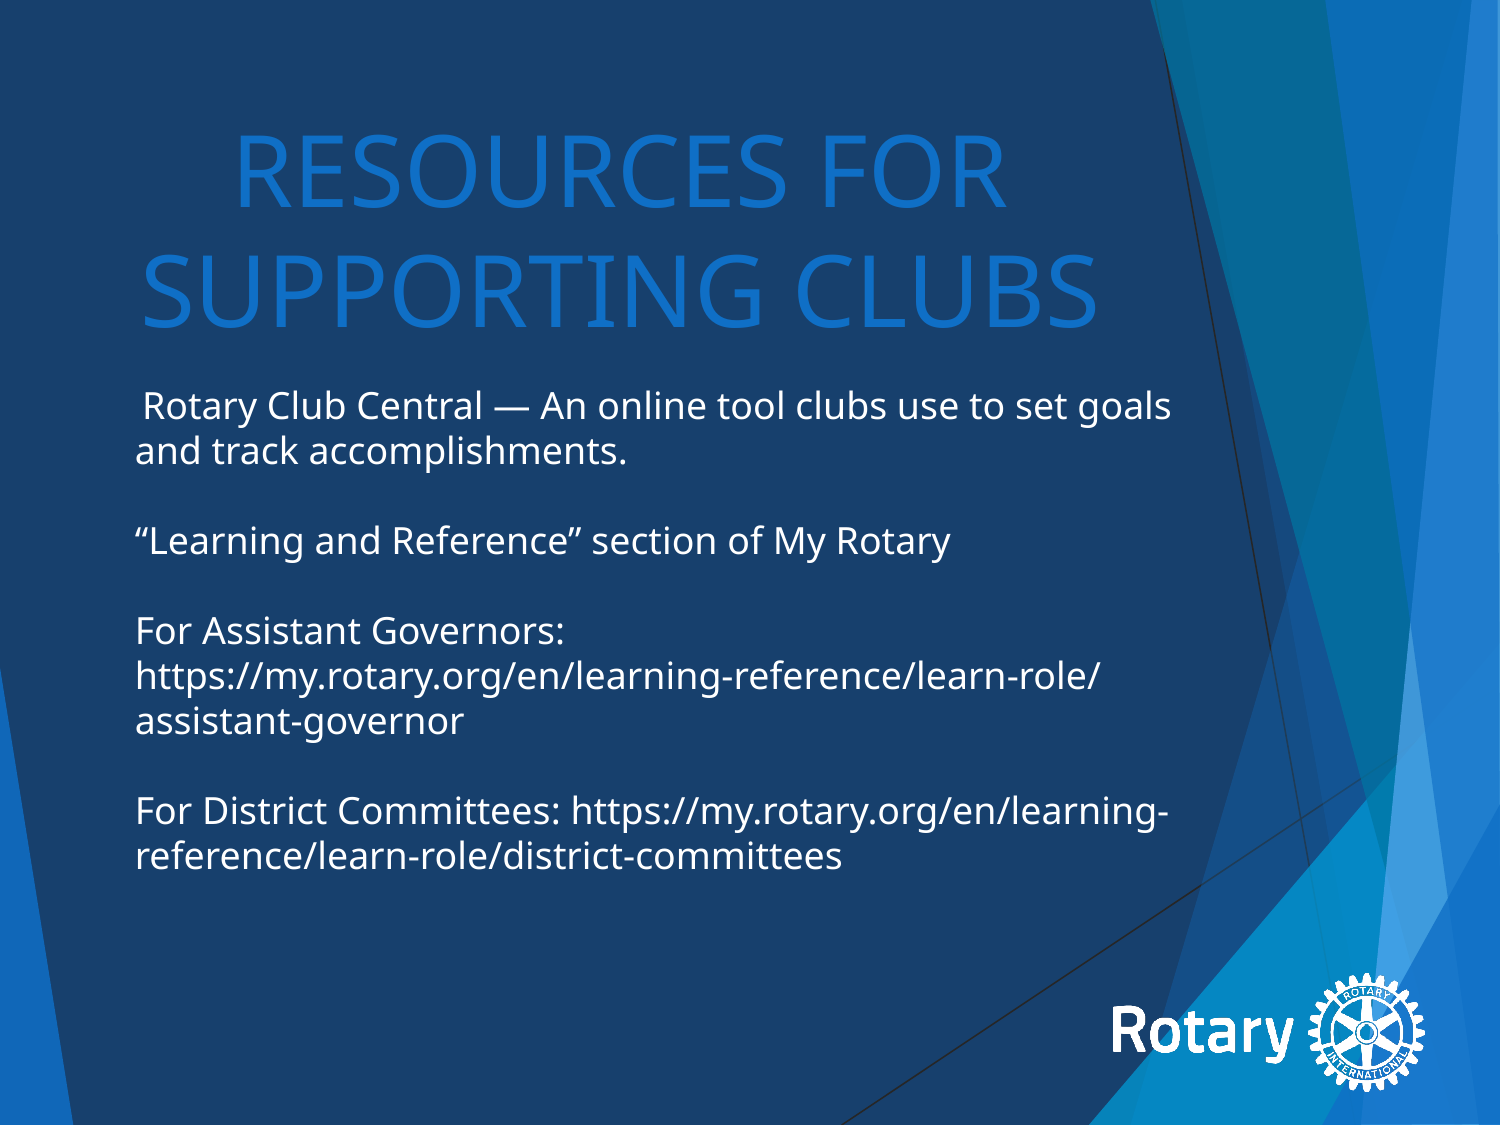

# RESOURCES FOR SUPPORTING CLUBS
 Rotary Club Central — An online tool clubs use to set goals and track accomplishments.
“Learning and Reference” section of My Rotary
For Assistant Governors:
https://my.rotary.org/en/learning-reference/learn-role/assistant-governor
For District Committees: https://my.rotary.org/en/learning-reference/learn-role/district-committees